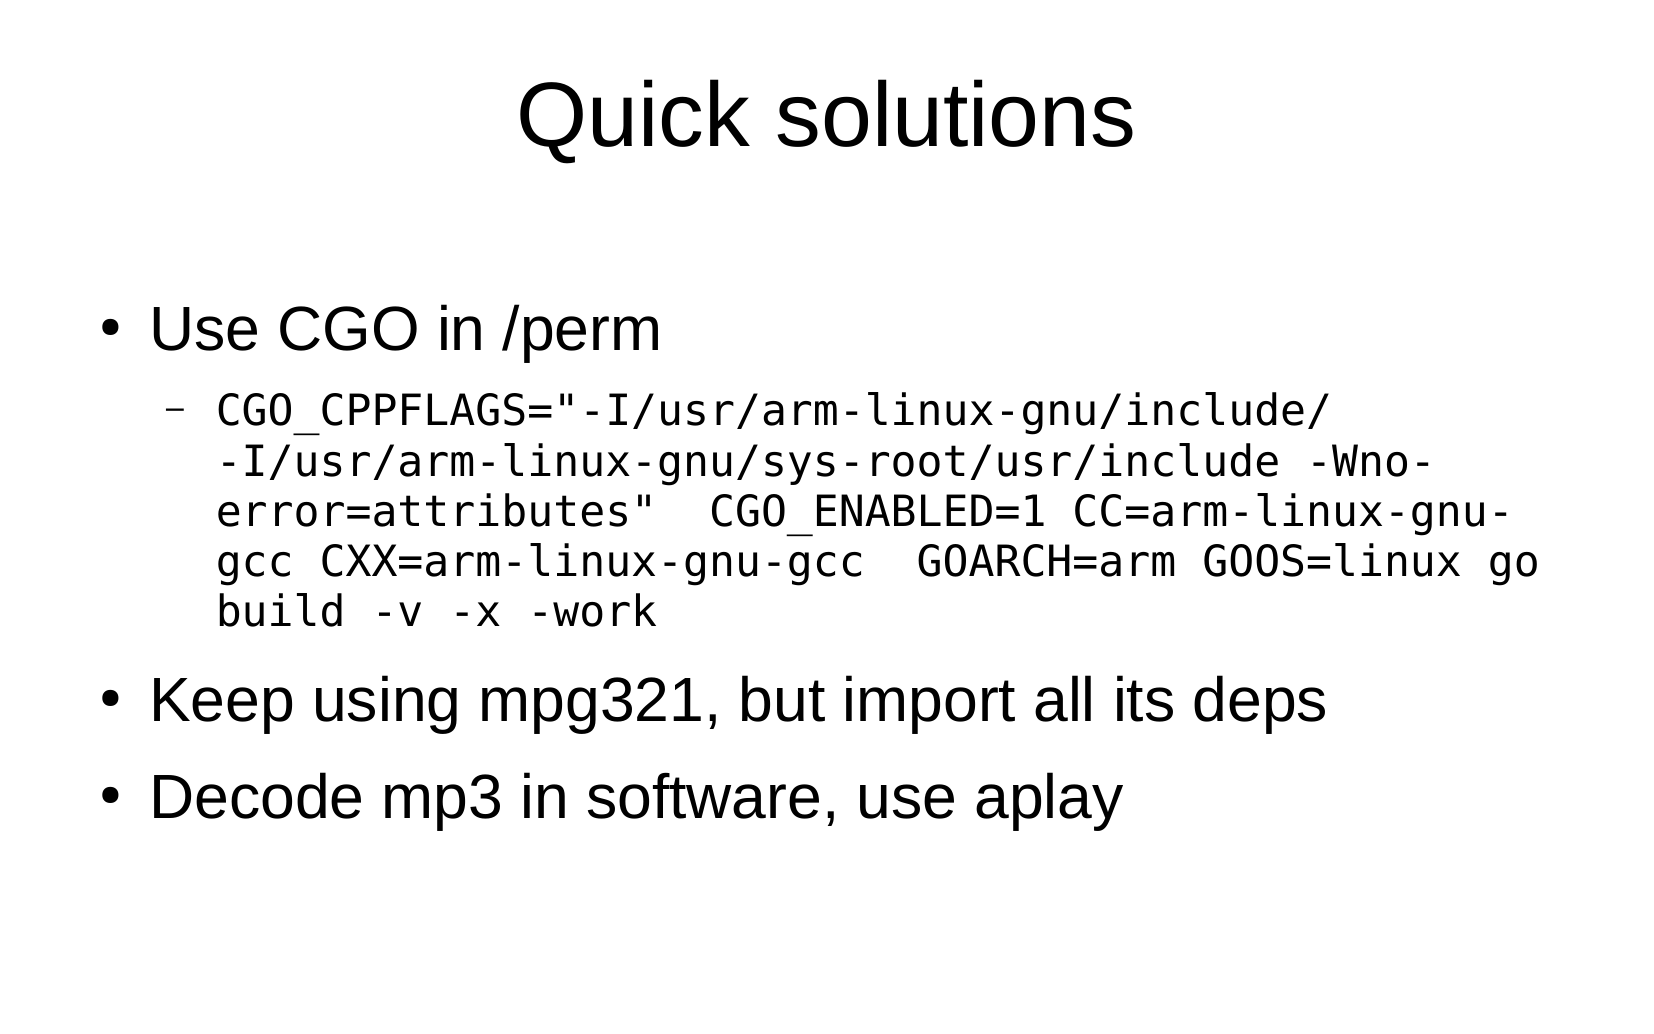

# Quick solutions
Use CGO in /perm
CGO_CPPFLAGS="-I/usr/arm-linux-gnu/include/ -I/usr/arm-linux-gnu/sys-root/usr/include -Wno-error=attributes" CGO_ENABLED=1 CC=arm-linux-gnu-gcc CXX=arm-linux-gnu-gcc GOARCH=arm GOOS=linux go build -v -x -work
Keep using mpg321, but import all its deps
Decode mp3 in software, use aplay